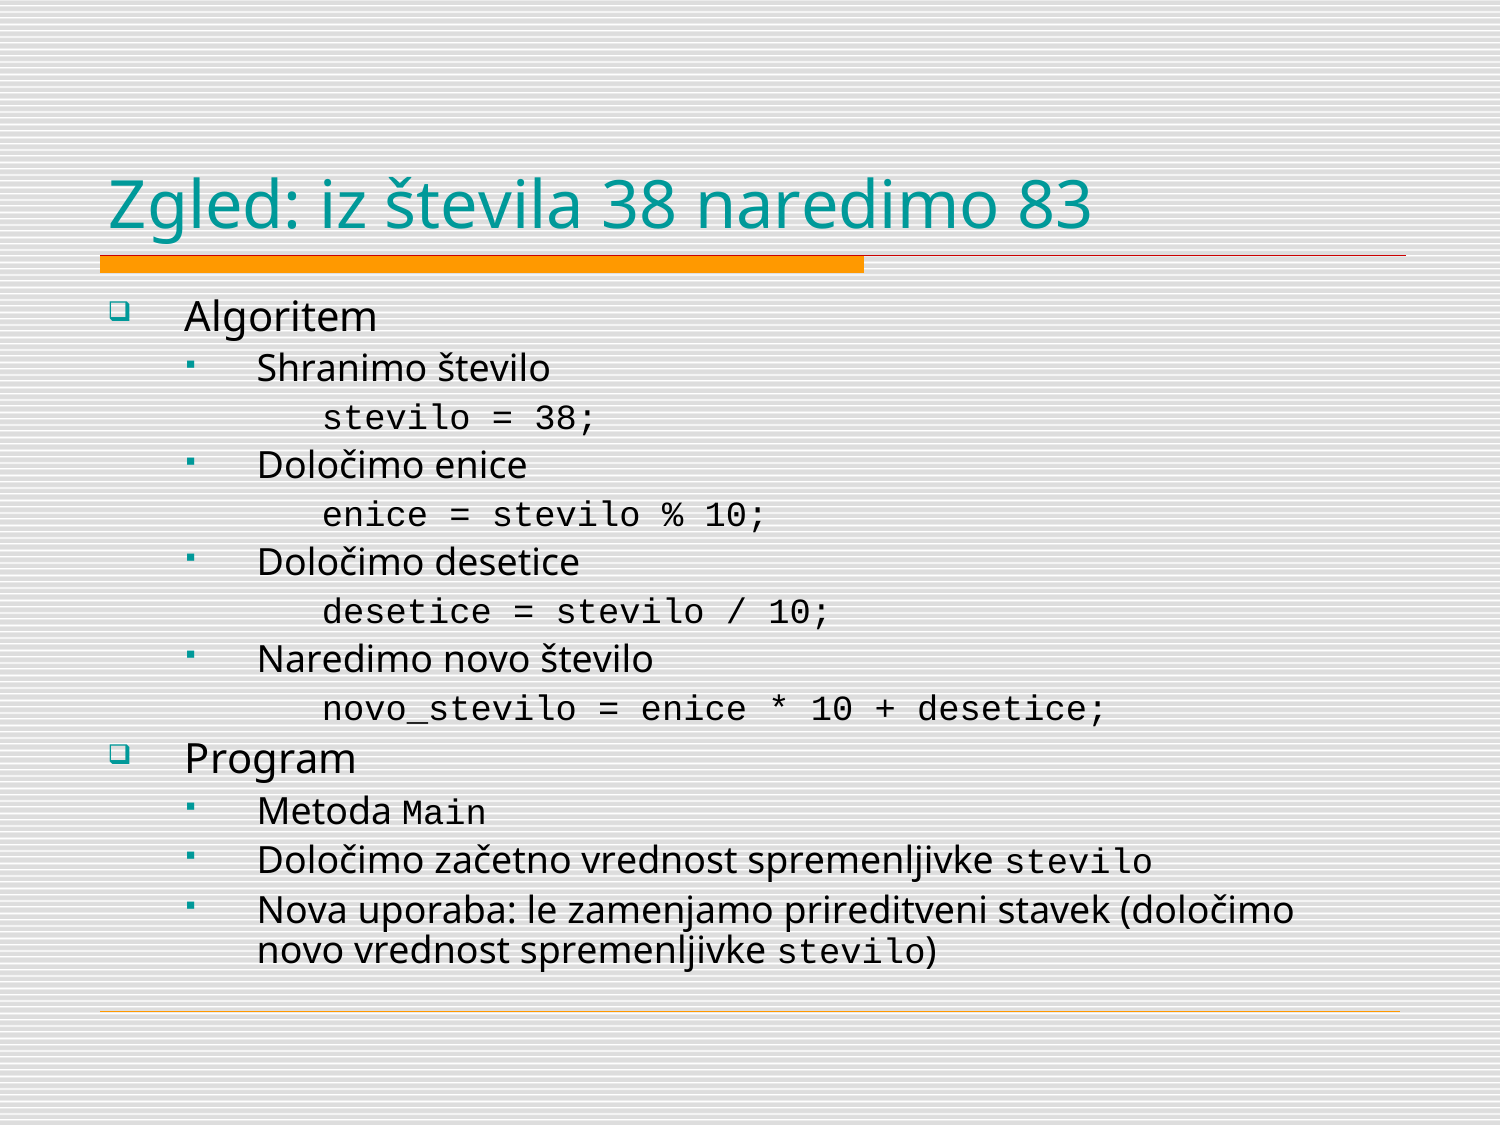

# Zgled: iz števila 38 naredimo 83
Algoritem
Shranimo število
stevilo = 38;
Določimo enice
enice = stevilo % 10;
Določimo desetice
desetice = stevilo / 10;
Naredimo novo število
novo_stevilo = enice * 10 + desetice;
Program
Metoda Main
Določimo začetno vrednost spremenljivke stevilo
Nova uporaba: le zamenjamo prireditveni stavek (določimo novo vrednost spremenljivke stevilo)